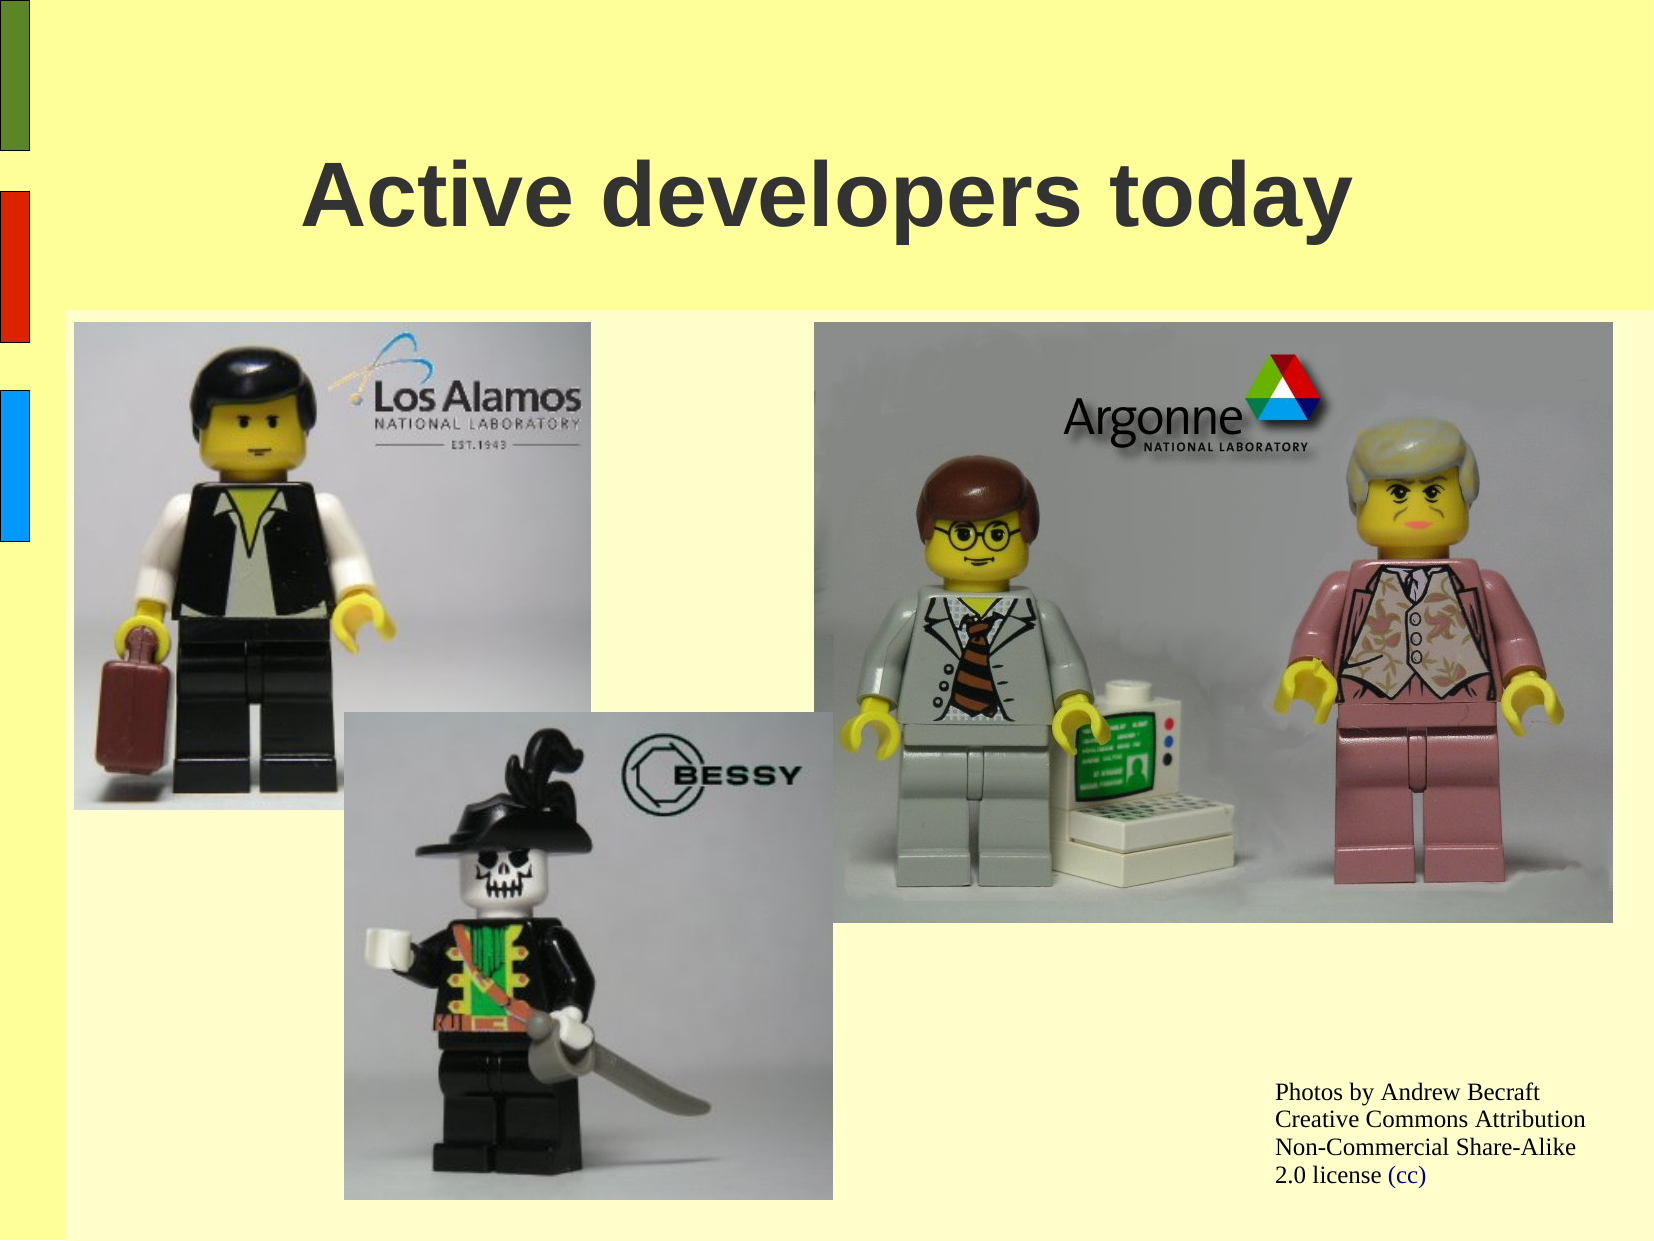

# Active developers today
Photos by Andrew Becraft
Creative Commons Attribution Non-Commercial Share-Alike 2.0 license (cc)